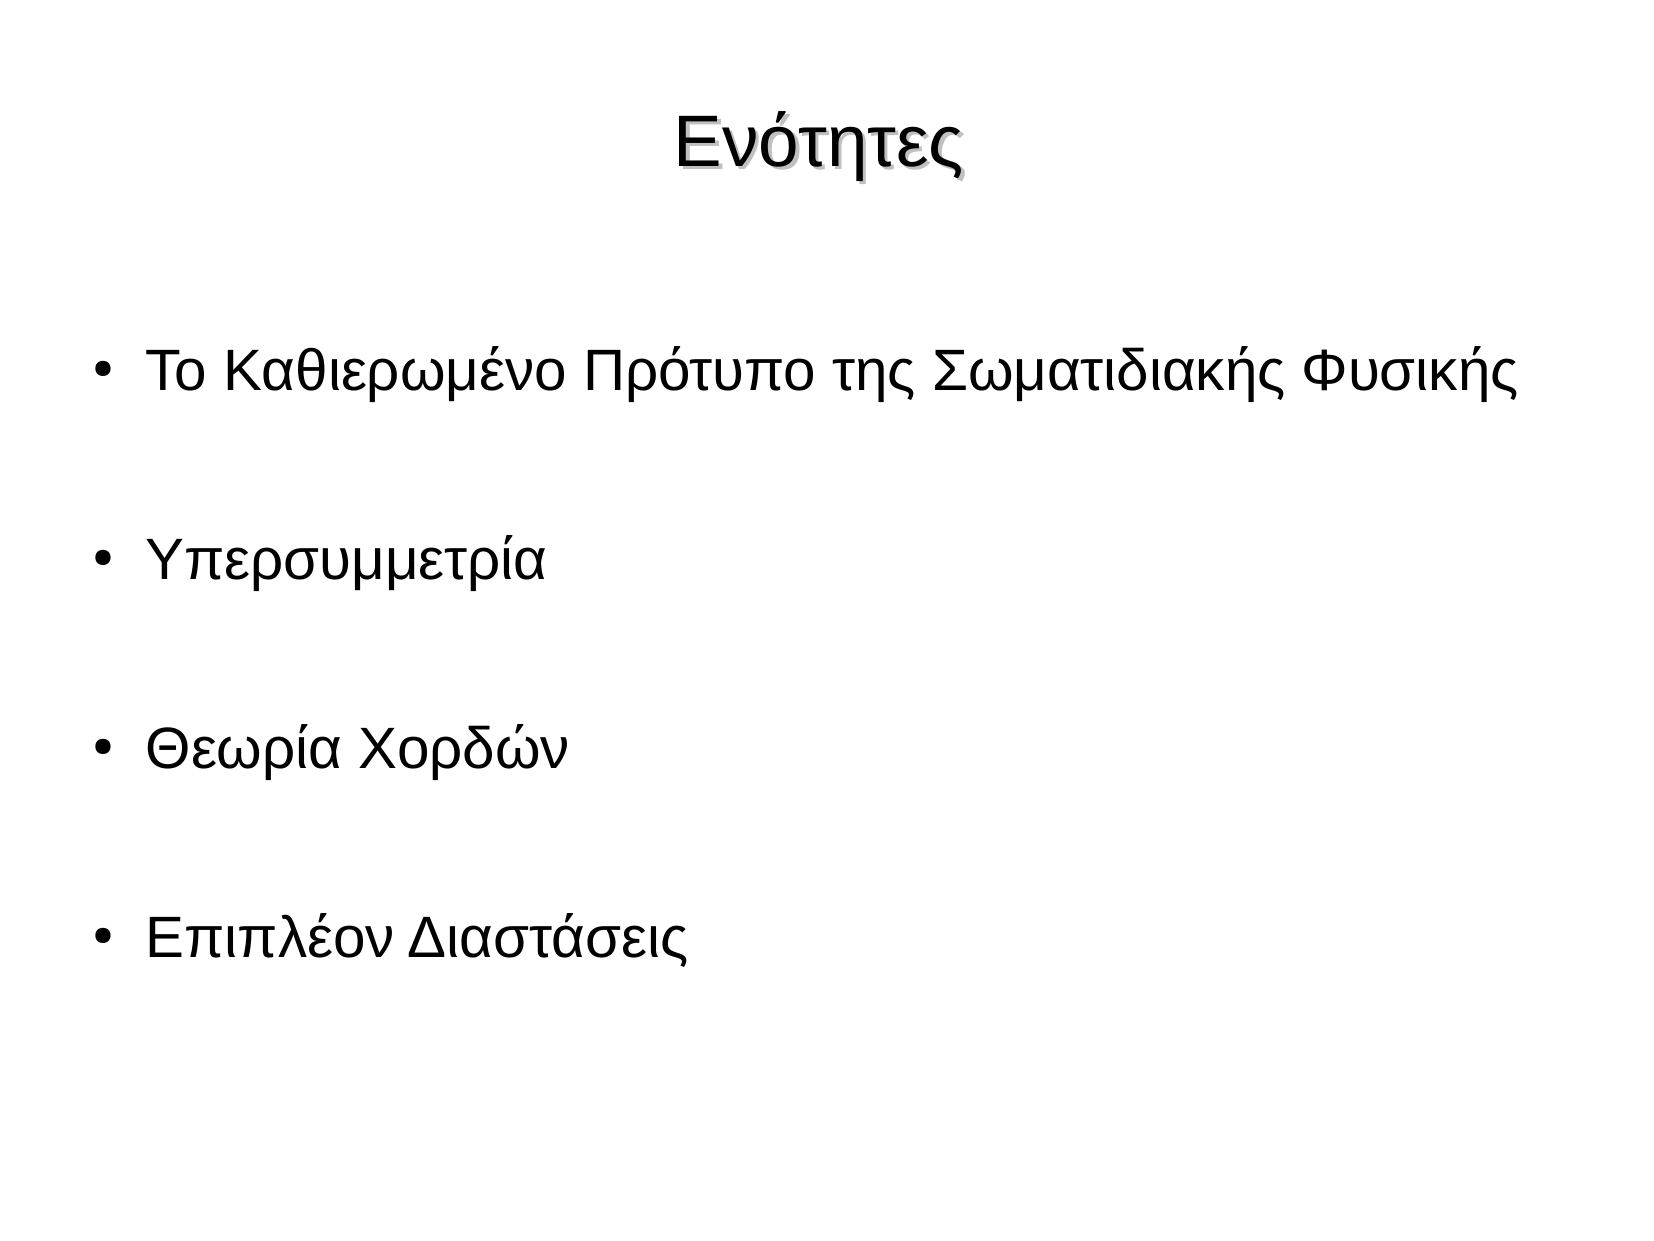

Ενότητες
# Το Καθιερωμένο Πρότυπο της Σωματιδιακής Φυσικής
Υπερσυμμετρία
Θεωρία Χορδών
Επιπλέον Διαστάσεις